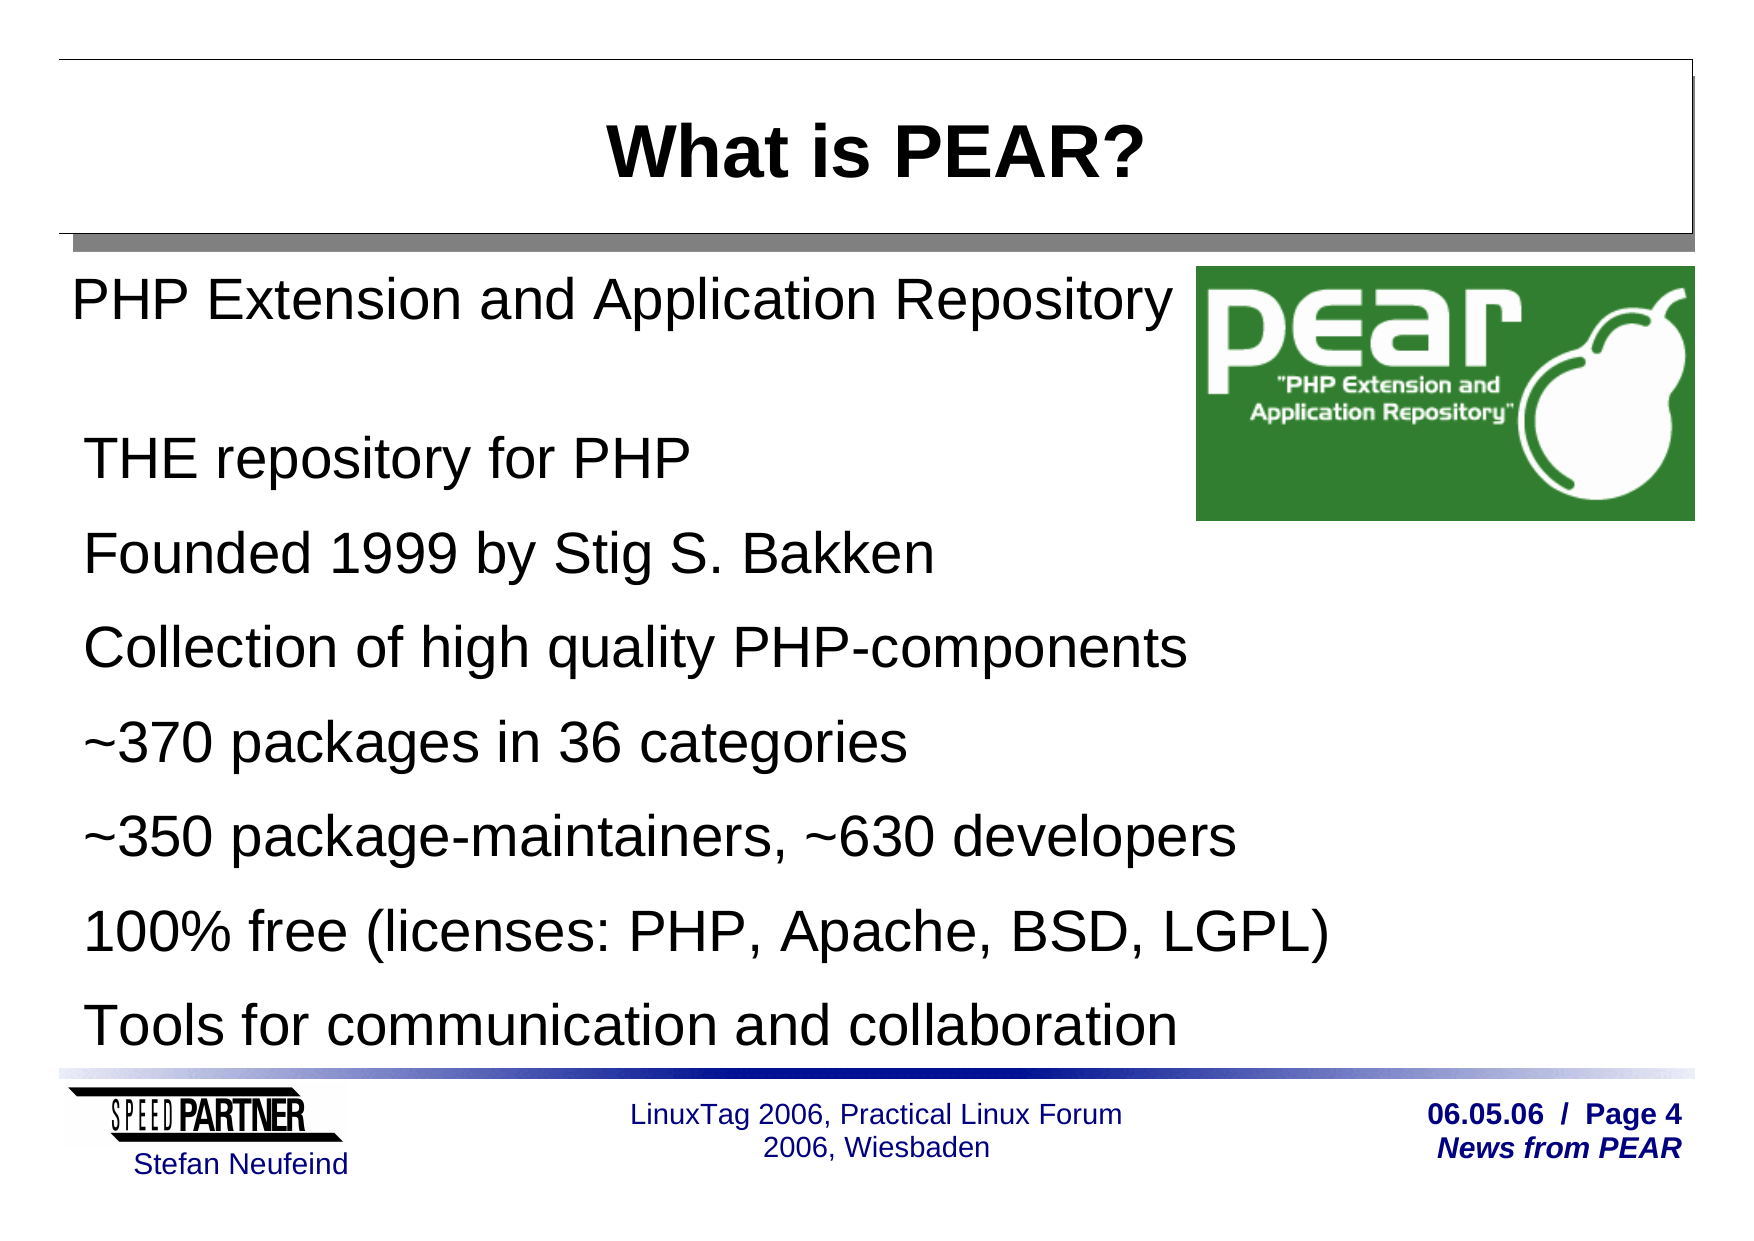

# What is PEAR?
PHP Extension and Application Repository
THE repository for PHP
Founded 1999 by Stig S. Bakken
Collection of high quality PHP-components
~370 packages in 36 categories
~350 package-maintainers, ~630 developers
100% free (licenses: PHP, Apache, BSD, LGPL)
Tools for communication and collaboration